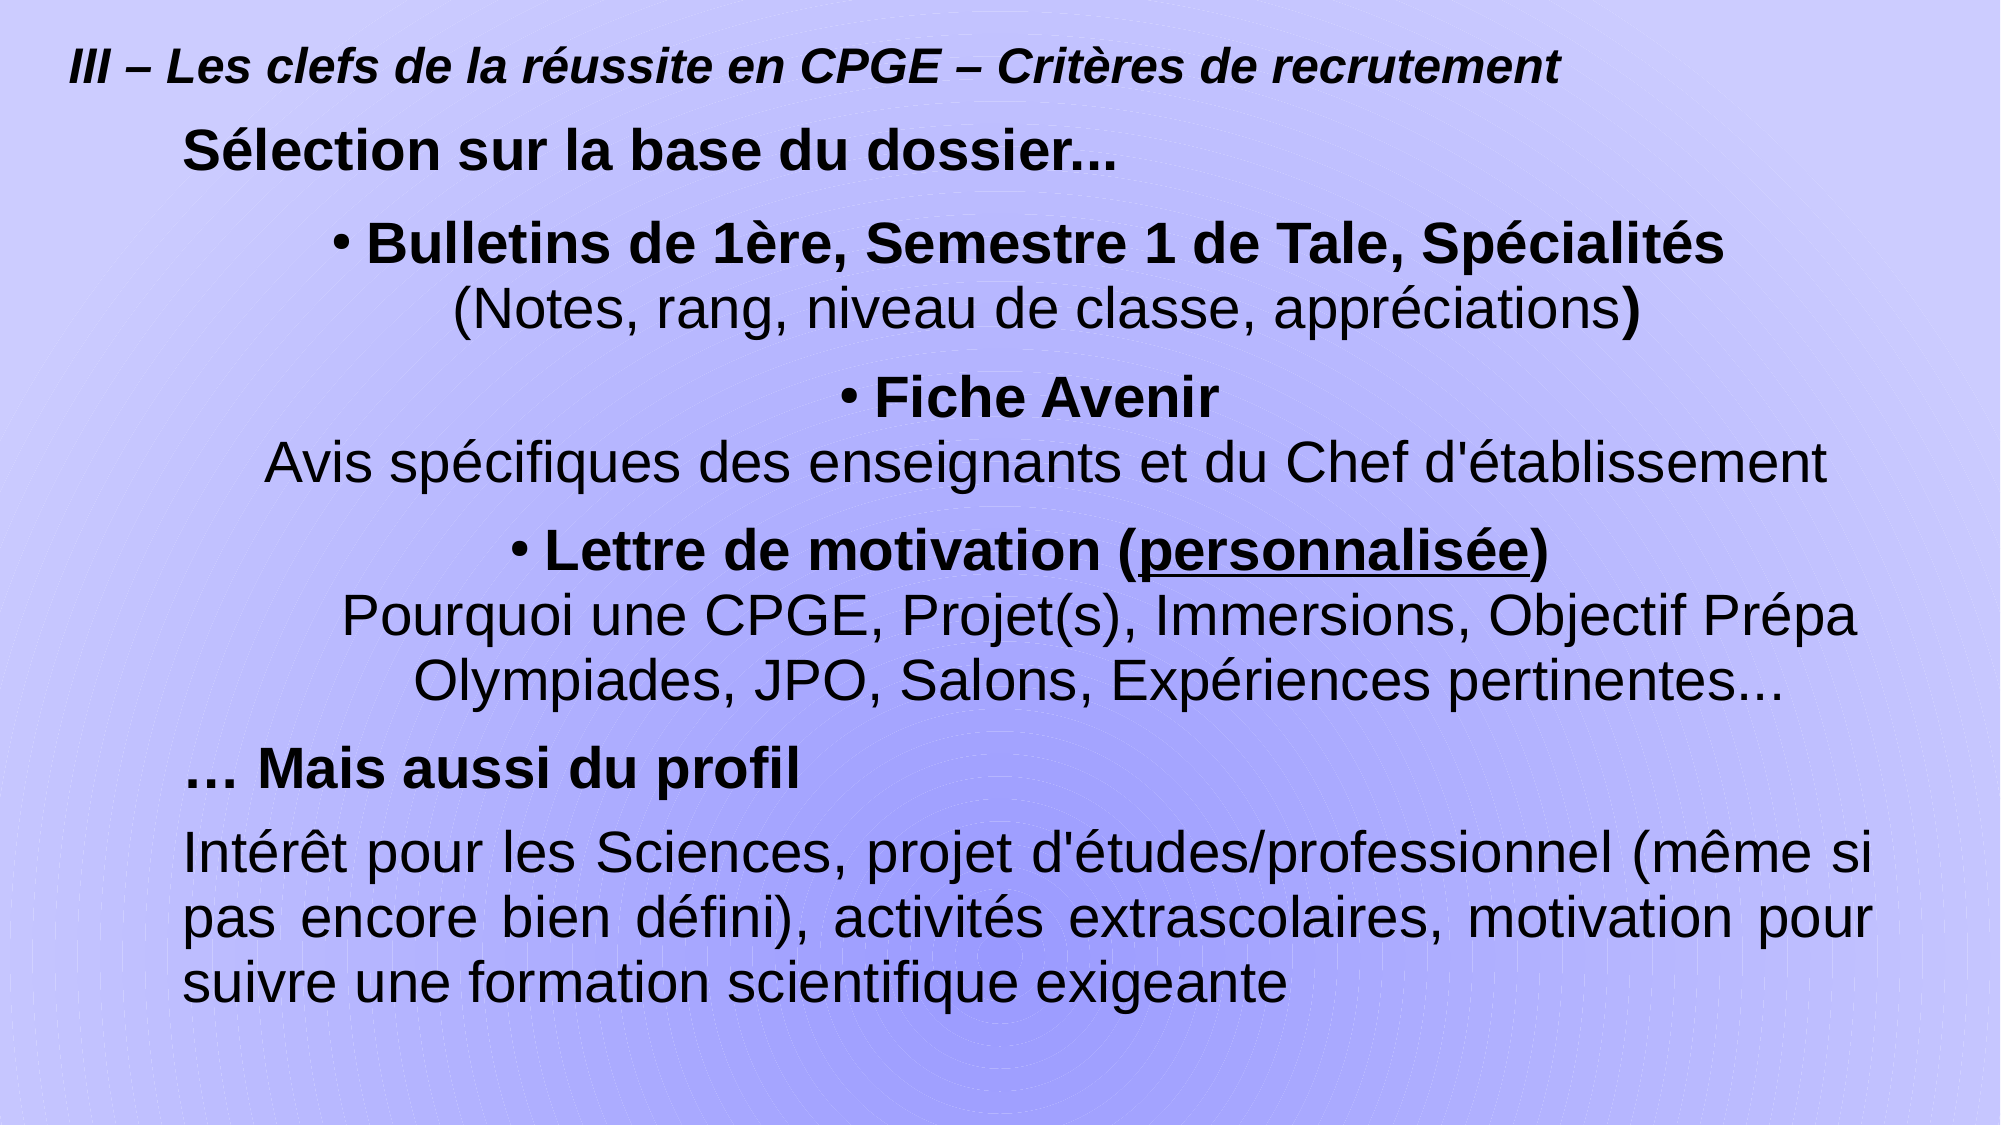

III – Les clefs de la réussite en CPGE – Critères de recrutement
Sélection sur la base du dossier...
Bulletins de 1ère, Semestre 1 de Tale, Spécialités
(Notes, rang, niveau de classe, appréciations)
Fiche Avenir
Avis spécifiques des enseignants et du Chef d'établissement
Lettre de motivation (personnalisée)
Pourquoi une CPGE, Projet(s), Immersions, Objectif Prépa
Olympiades, JPO, Salons, Expériences pertinentes...
… Mais aussi du profil
Intérêt pour les Sciences, projet d'études/professionnel (même si pas encore bien défini), activités extrascolaires, motivation pour suivre une formation scientifique exigeante